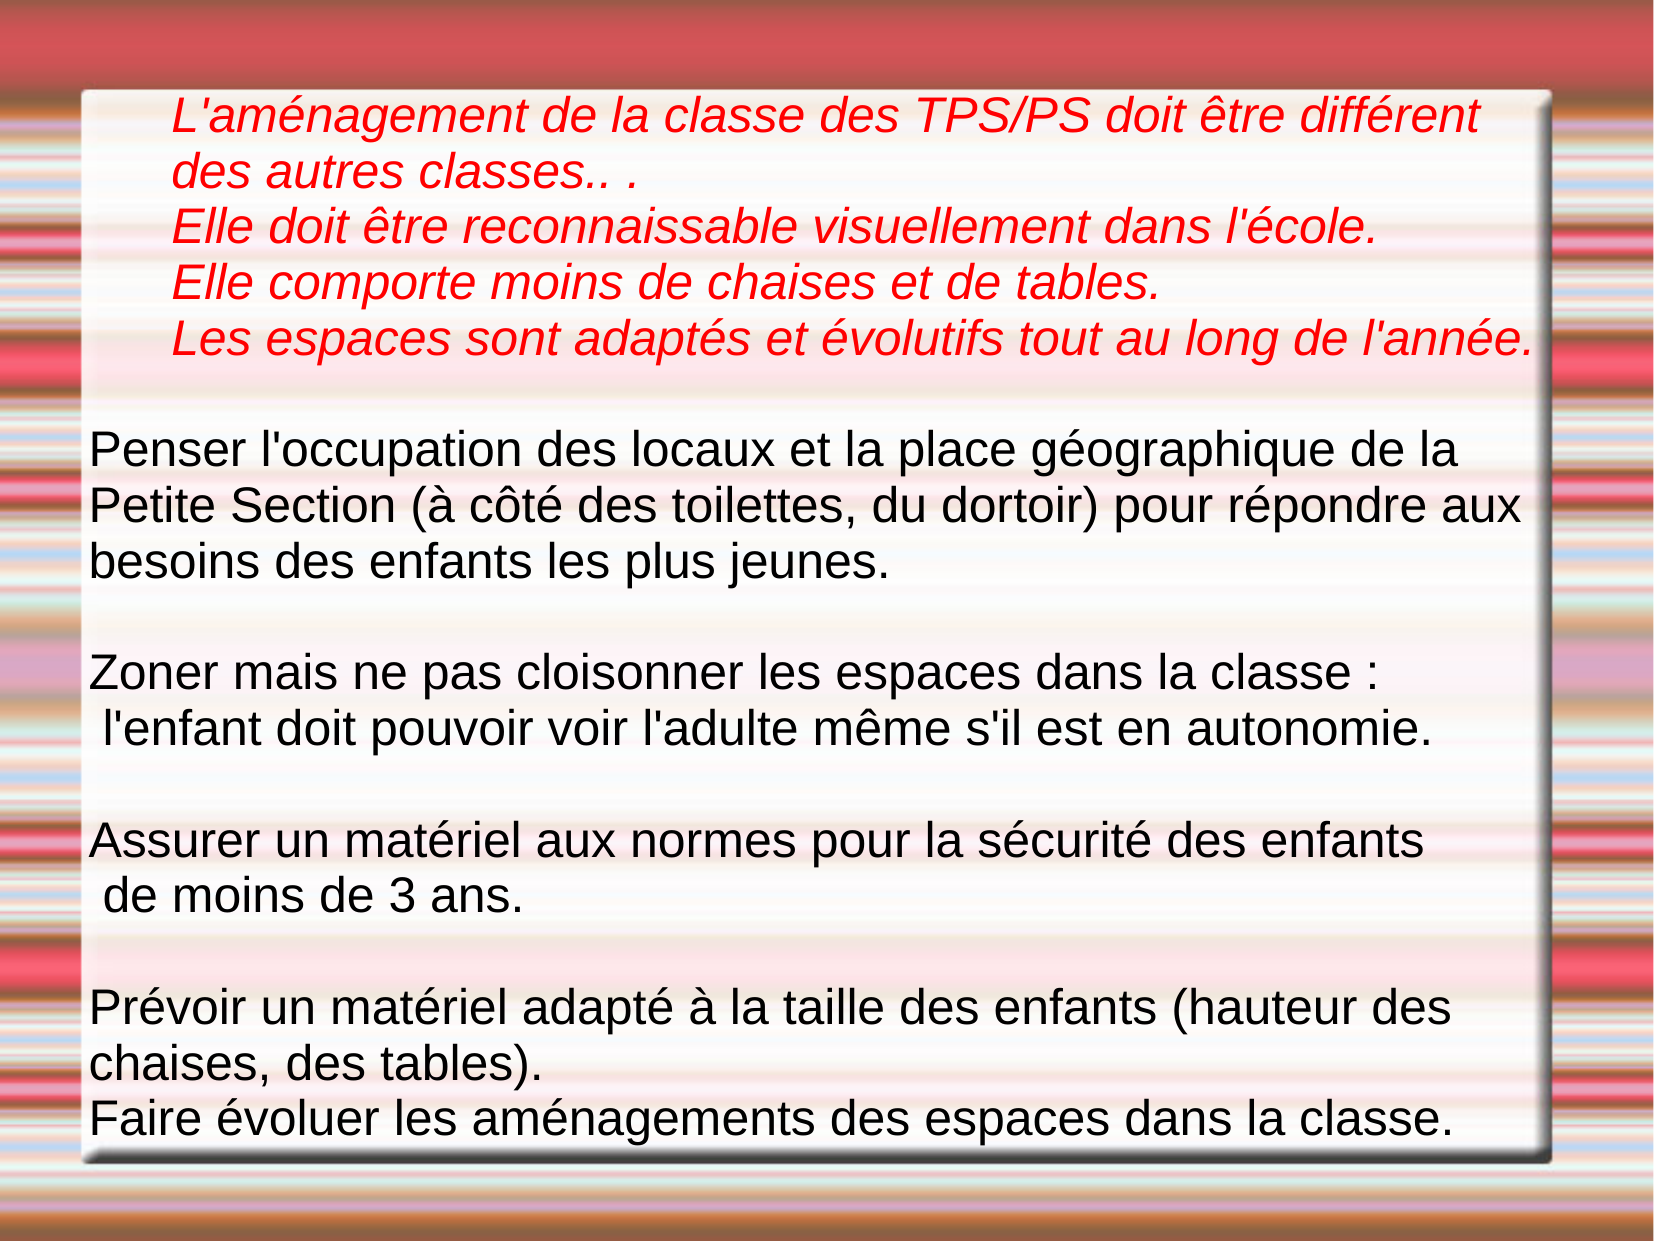

# L'aménagement de la classe des TPS/PS doit être différent
des autres classes.. .
Elle doit être reconnaissable visuellement dans l'école.
Elle comporte moins de chaises et de tables.
Les espaces sont adaptés et évolutifs tout au long de l'année.
Penser l'occupation des locaux et la place géographique de la
Petite Section (à côté des toilettes, du dortoir) pour répondre aux besoins des enfants les plus jeunes.
Zoner mais ne pas cloisonner les espaces dans la classe :
 l'enfant doit pouvoir voir l'adulte même s'il est en autonomie.
Assurer un matériel aux normes pour la sécurité des enfants
 de moins de 3 ans.
Prévoir un matériel adapté à la taille des enfants (hauteur des chaises, des tables).
Faire évoluer les aménagements des espaces dans la classe.